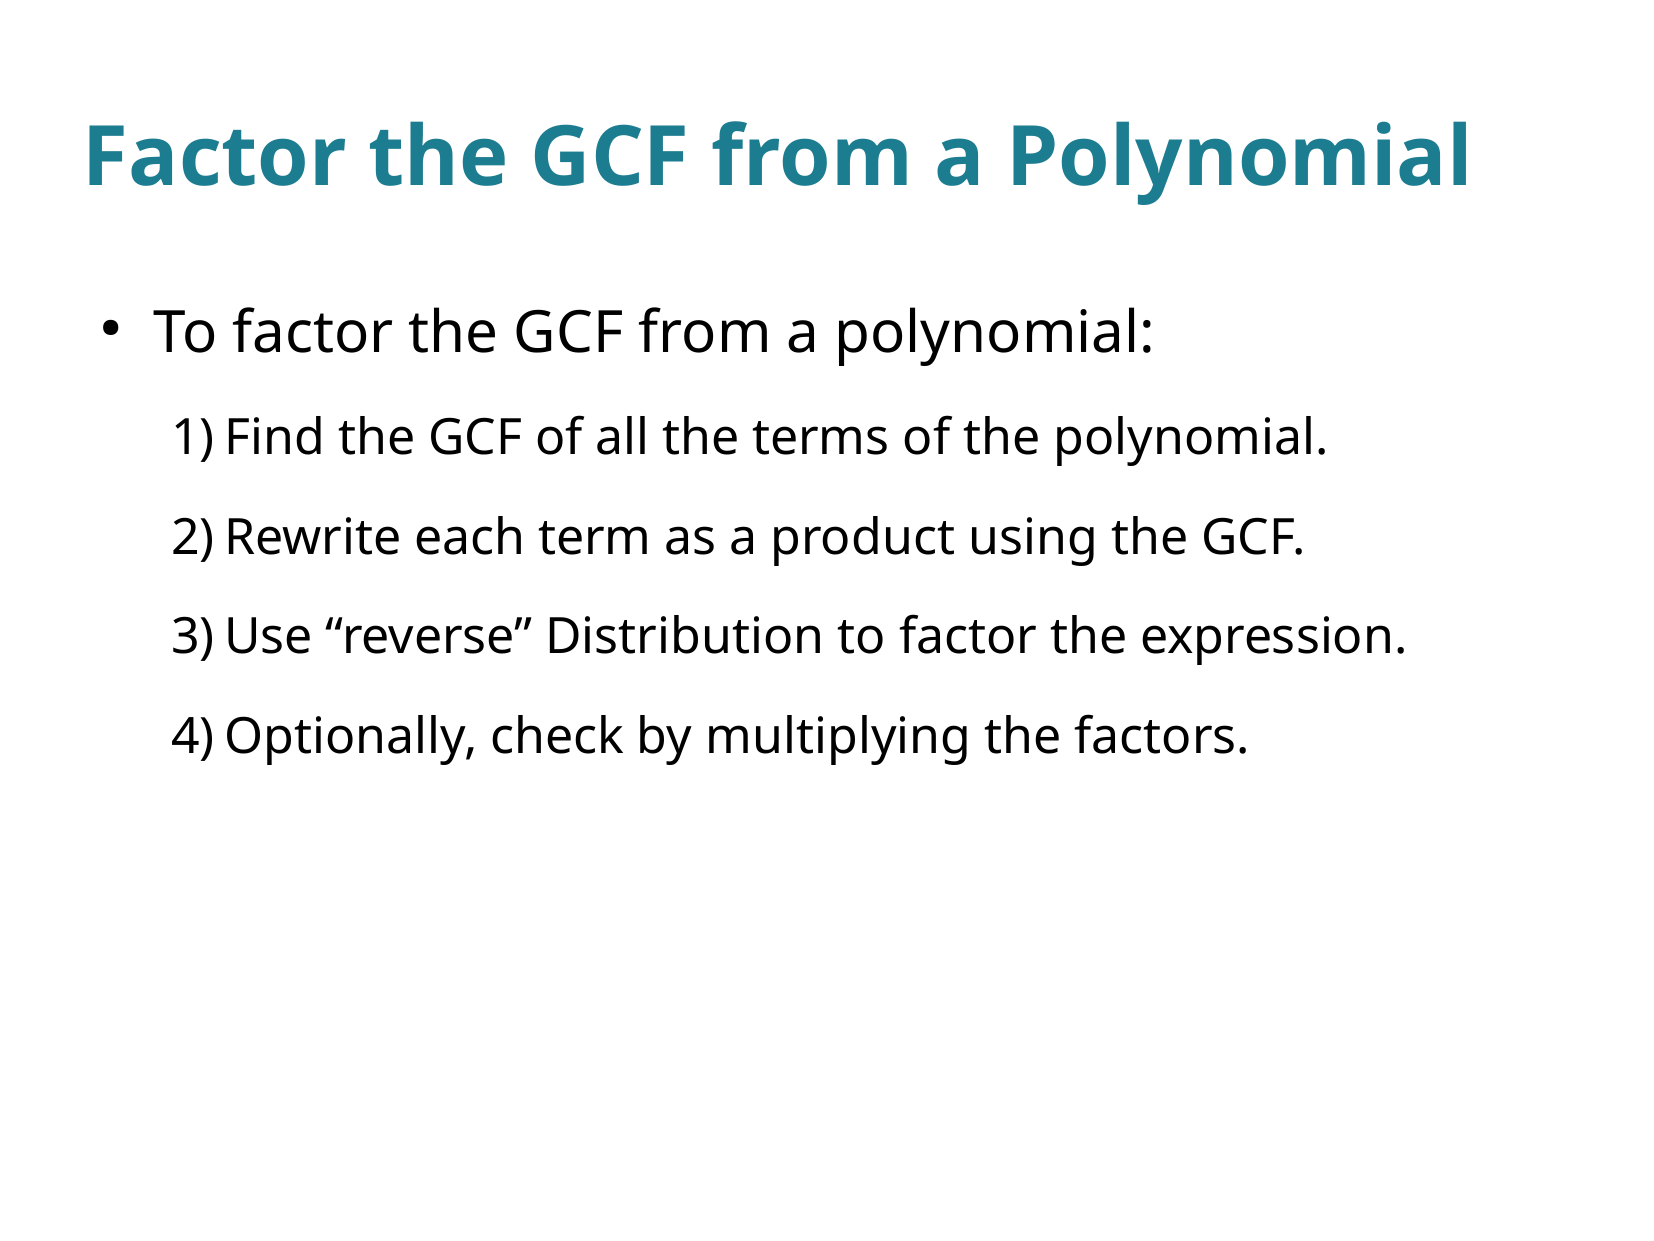

# Factor the GCF from a Polynomial
To factor the GCF from a polynomial:
Find the GCF of all the terms of the polynomial.
Rewrite each term as a product using the GCF.
Use “reverse” Distribution to factor the expression.
Optionally, check by multiplying the factors.